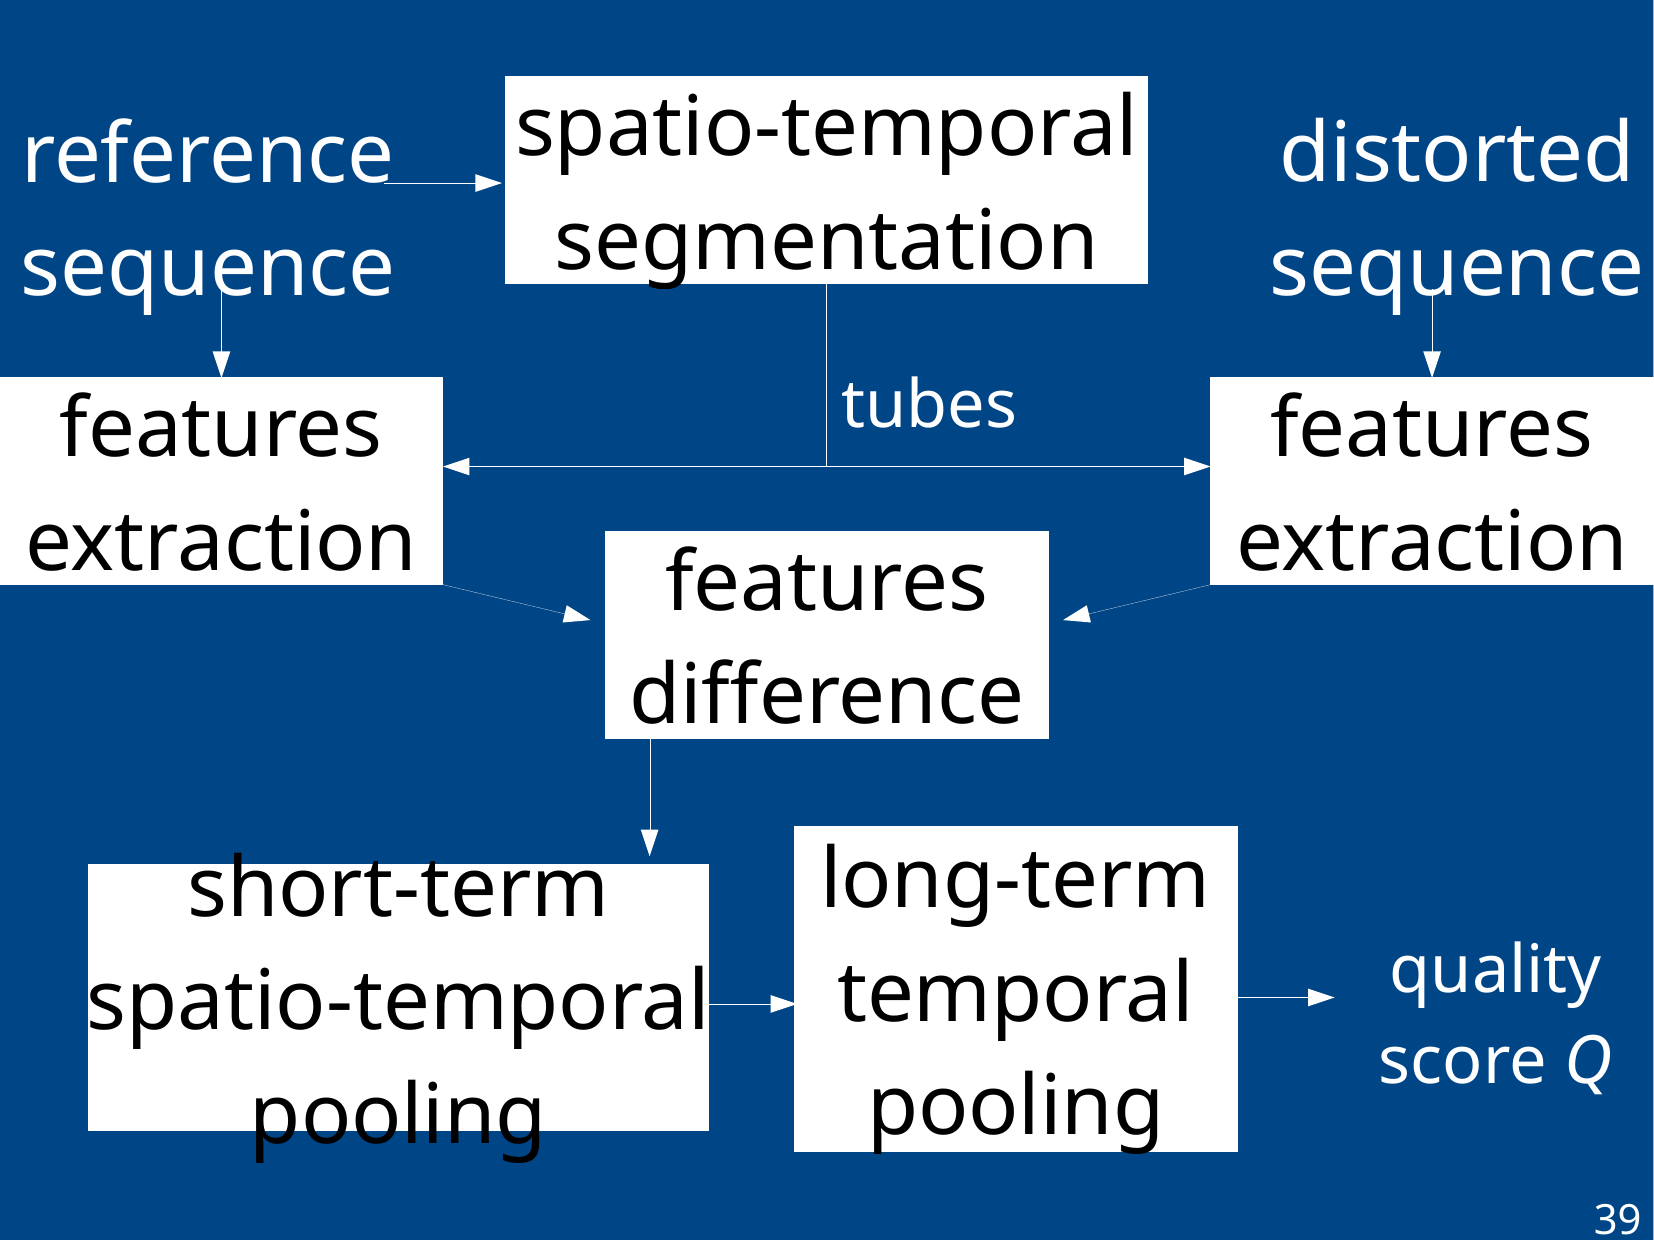

spatio-temporal
segmentation
spatio-temporal
segmentation
distorted
sequence
reference
sequence
tubes
features
extraction
features
extraction
features
difference
long-term
temporal
pooling
short-term
spatio-temporal
pooling
quality
score Q
39